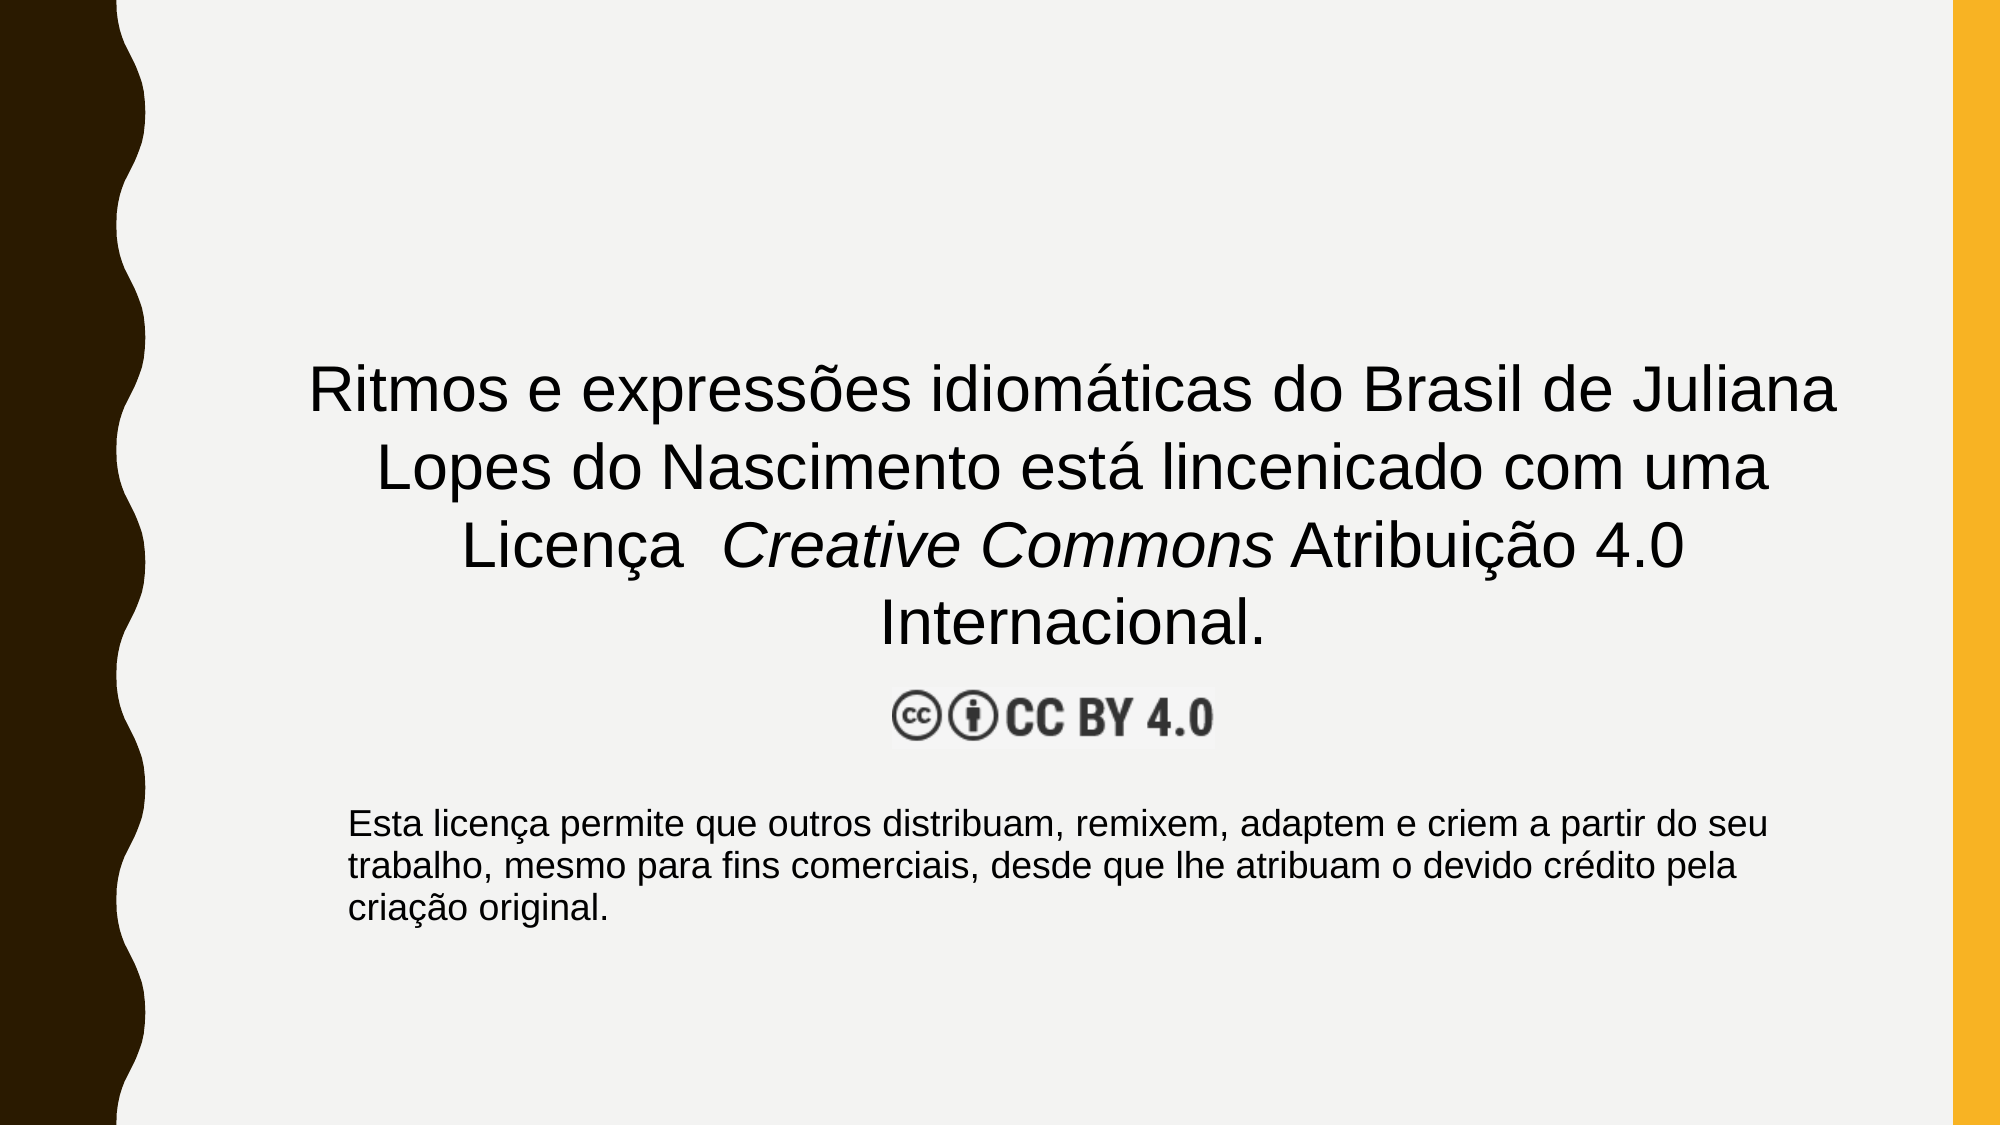

#
Ritmos e expressões idiomáticas do Brasil de Juliana Lopes do Nascimento está lincenicado com uma Licença Creative Commons Atribuição 4.0 Internacional.
Esta licença permite que outros distribuam, remixem, adaptem e criem a partir do seu trabalho, mesmo para fins comerciais, desde que lhe atribuam o devido crédito pela criação original.